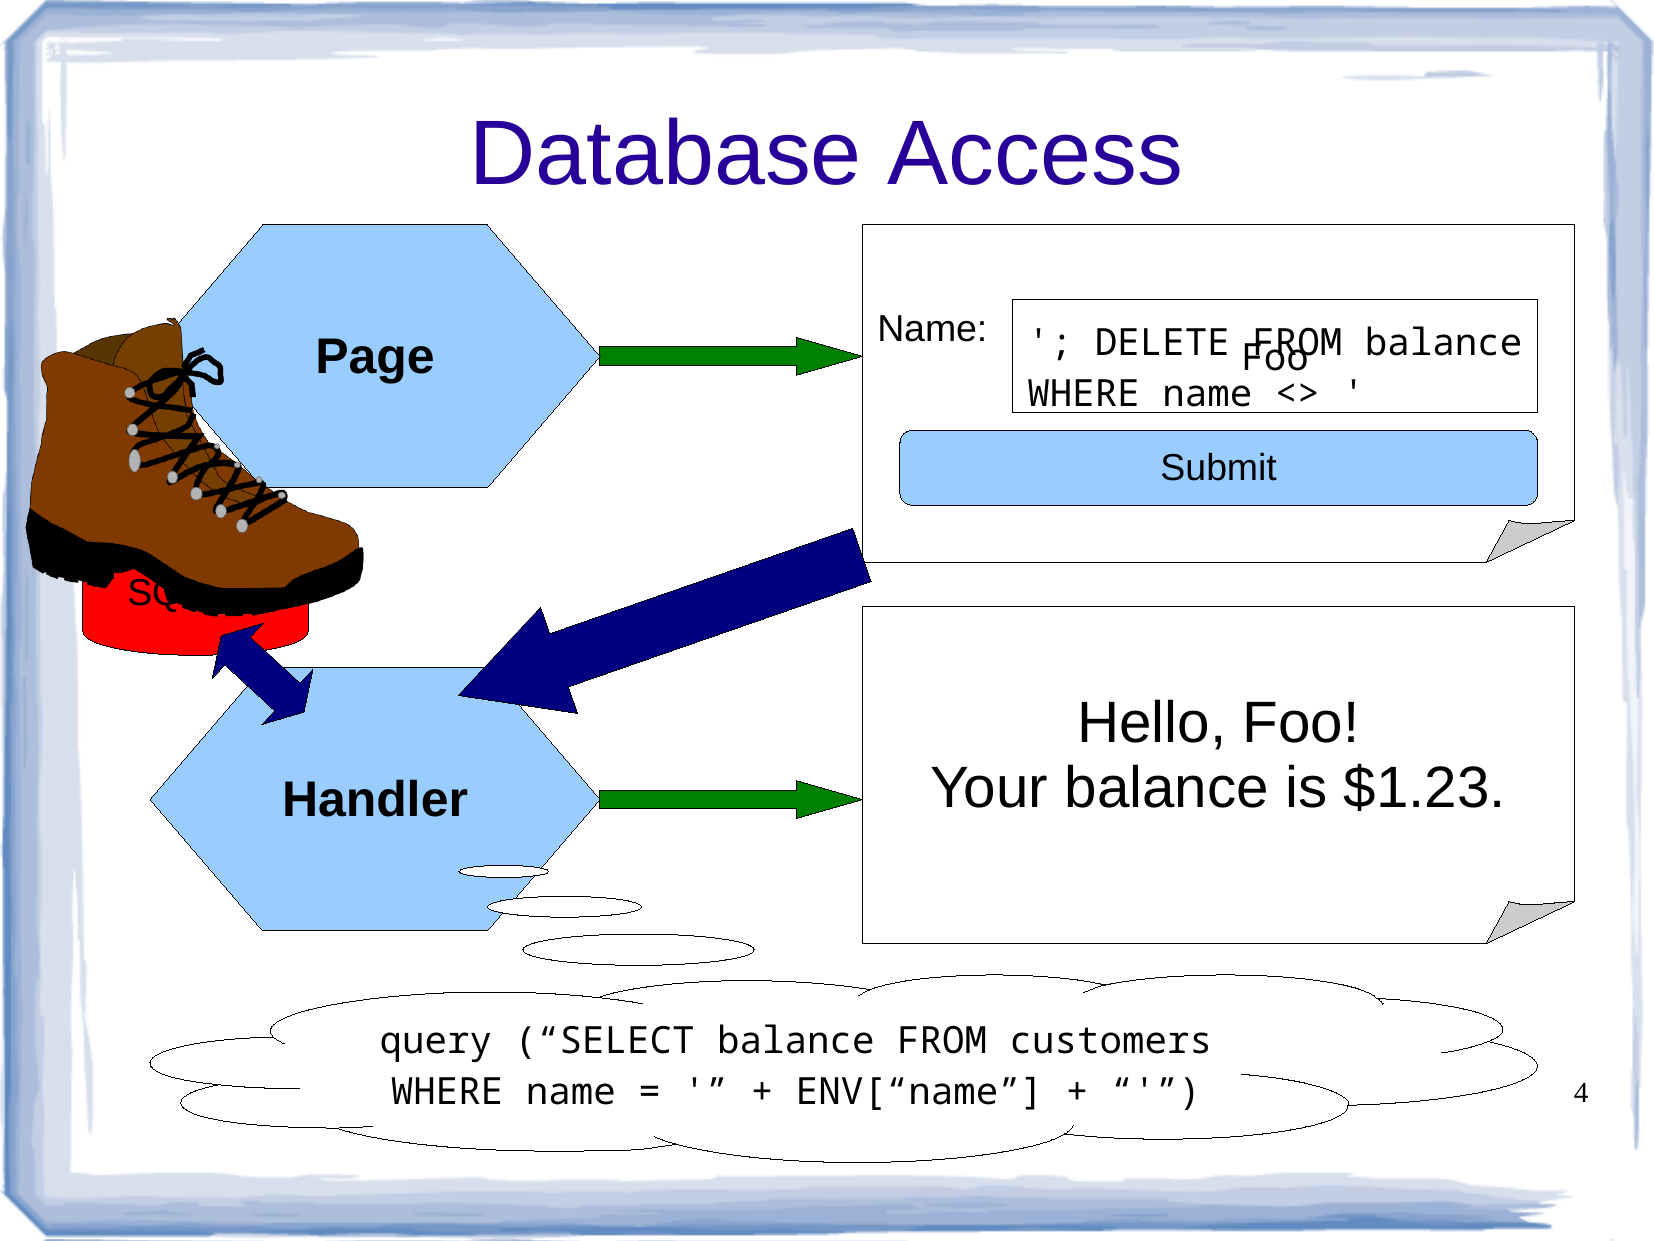

# Database Access
Page
Name:
Foo
'; DELETE FROM balance WHERE name <> '
Submit
SQL DB
Hello, Foo!
Your balance is $1.23.
Handler
query (“SELECT balance FROM customers WHERE name = '” + ENV[“name”] + “'”)
4